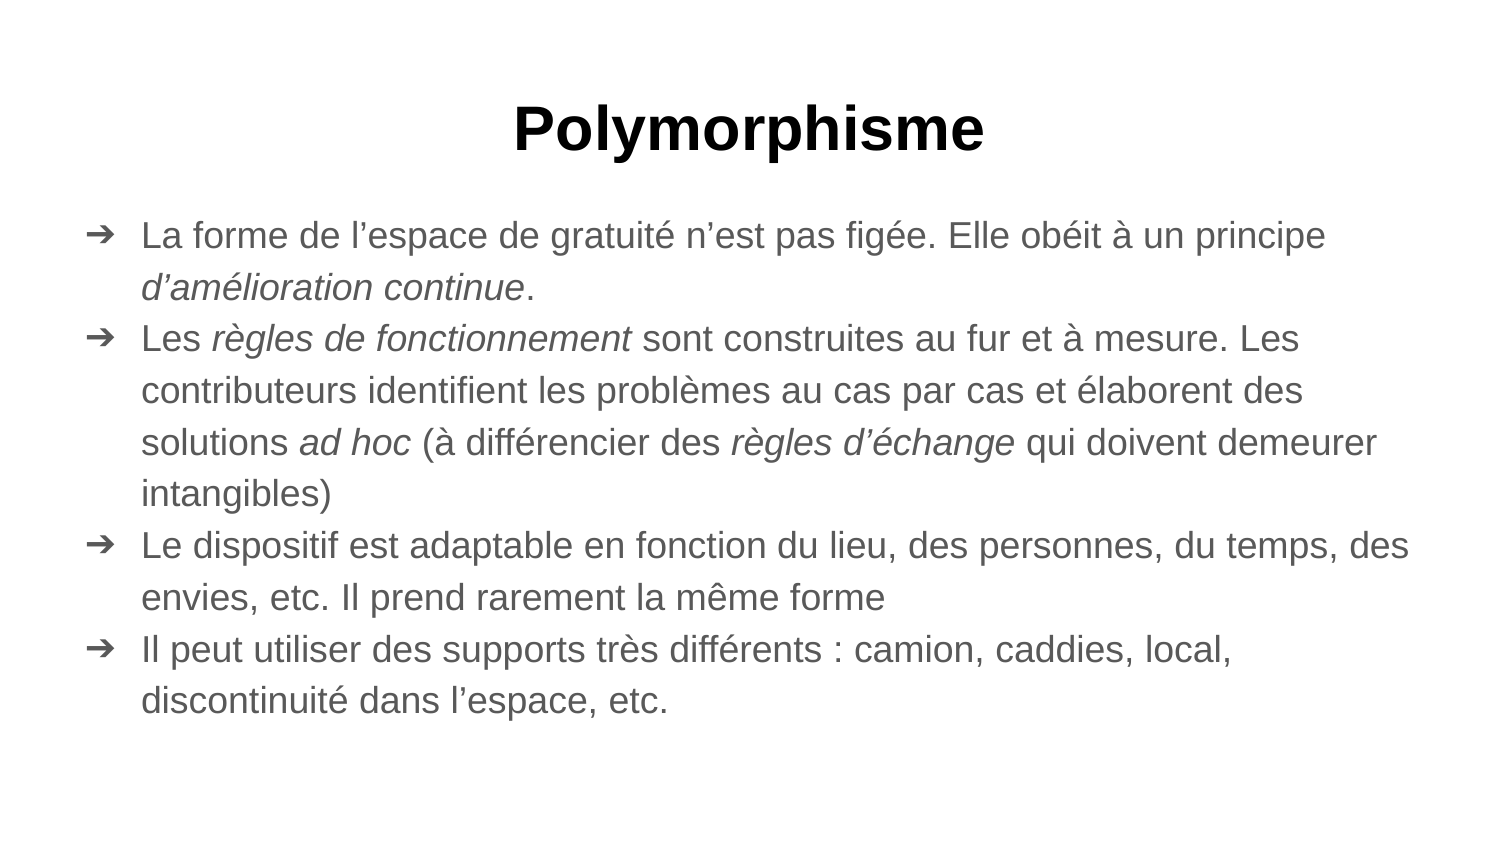

# Polymorphisme
La forme de l’espace de gratuité n’est pas figée. Elle obéit à un principe d’amélioration continue.
Les règles de fonctionnement sont construites au fur et à mesure. Les contributeurs identifient les problèmes au cas par cas et élaborent des solutions ad hoc (à différencier des règles d’échange qui doivent demeurer intangibles)
Le dispositif est adaptable en fonction du lieu, des personnes, du temps, des envies, etc. Il prend rarement la même forme
Il peut utiliser des supports très différents : camion, caddies, local, discontinuité dans l’espace, etc.